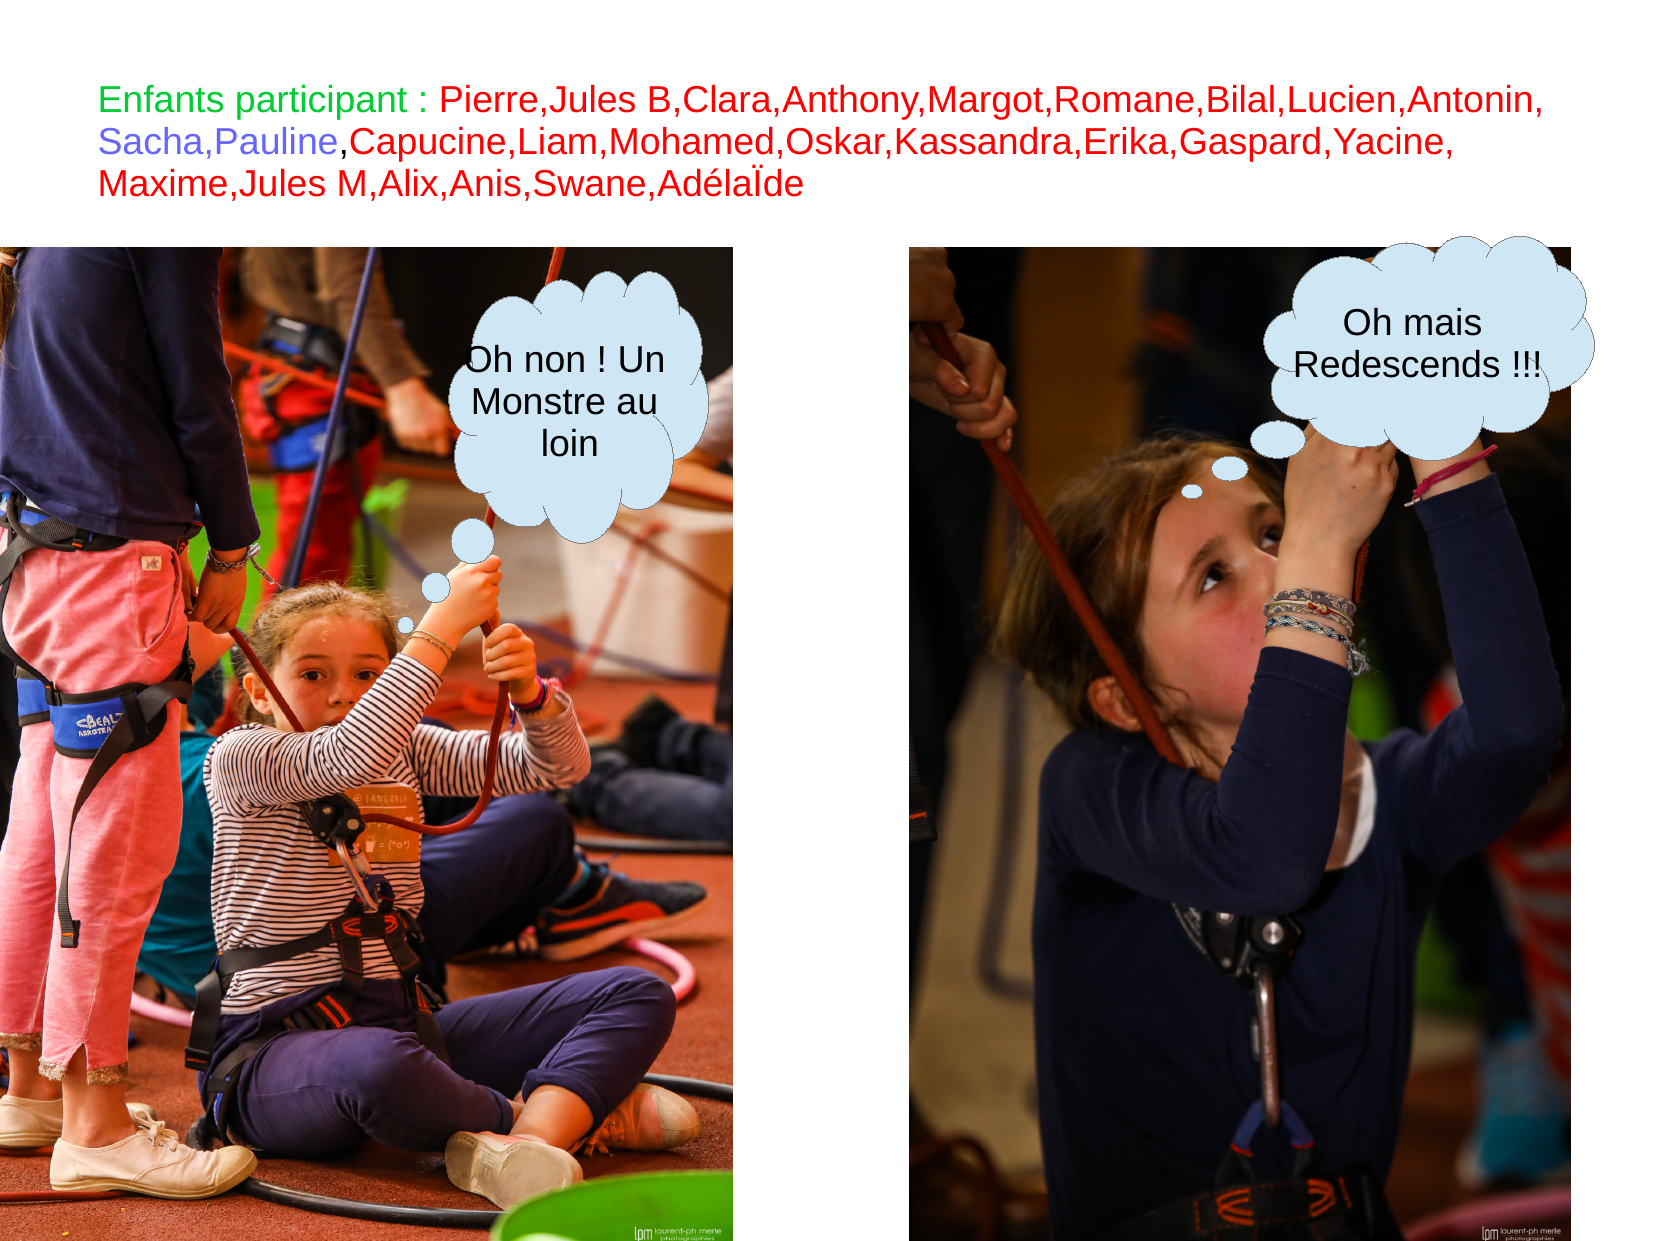

Enfants participant : Pierre,Jules B,Clara,Anthony,Margot,Romane,Bilal,Lucien,Antonin,
Sacha,Pauline,Capucine,Liam,Mohamed,Oskar,Kassandra,Erika,Gaspard,Yacine,
Maxime,Jules M,Alix,Anis,Swane,AdélaÏde
Oh mais
Redescends !!!
Oh non ! Un
Monstre au
loin